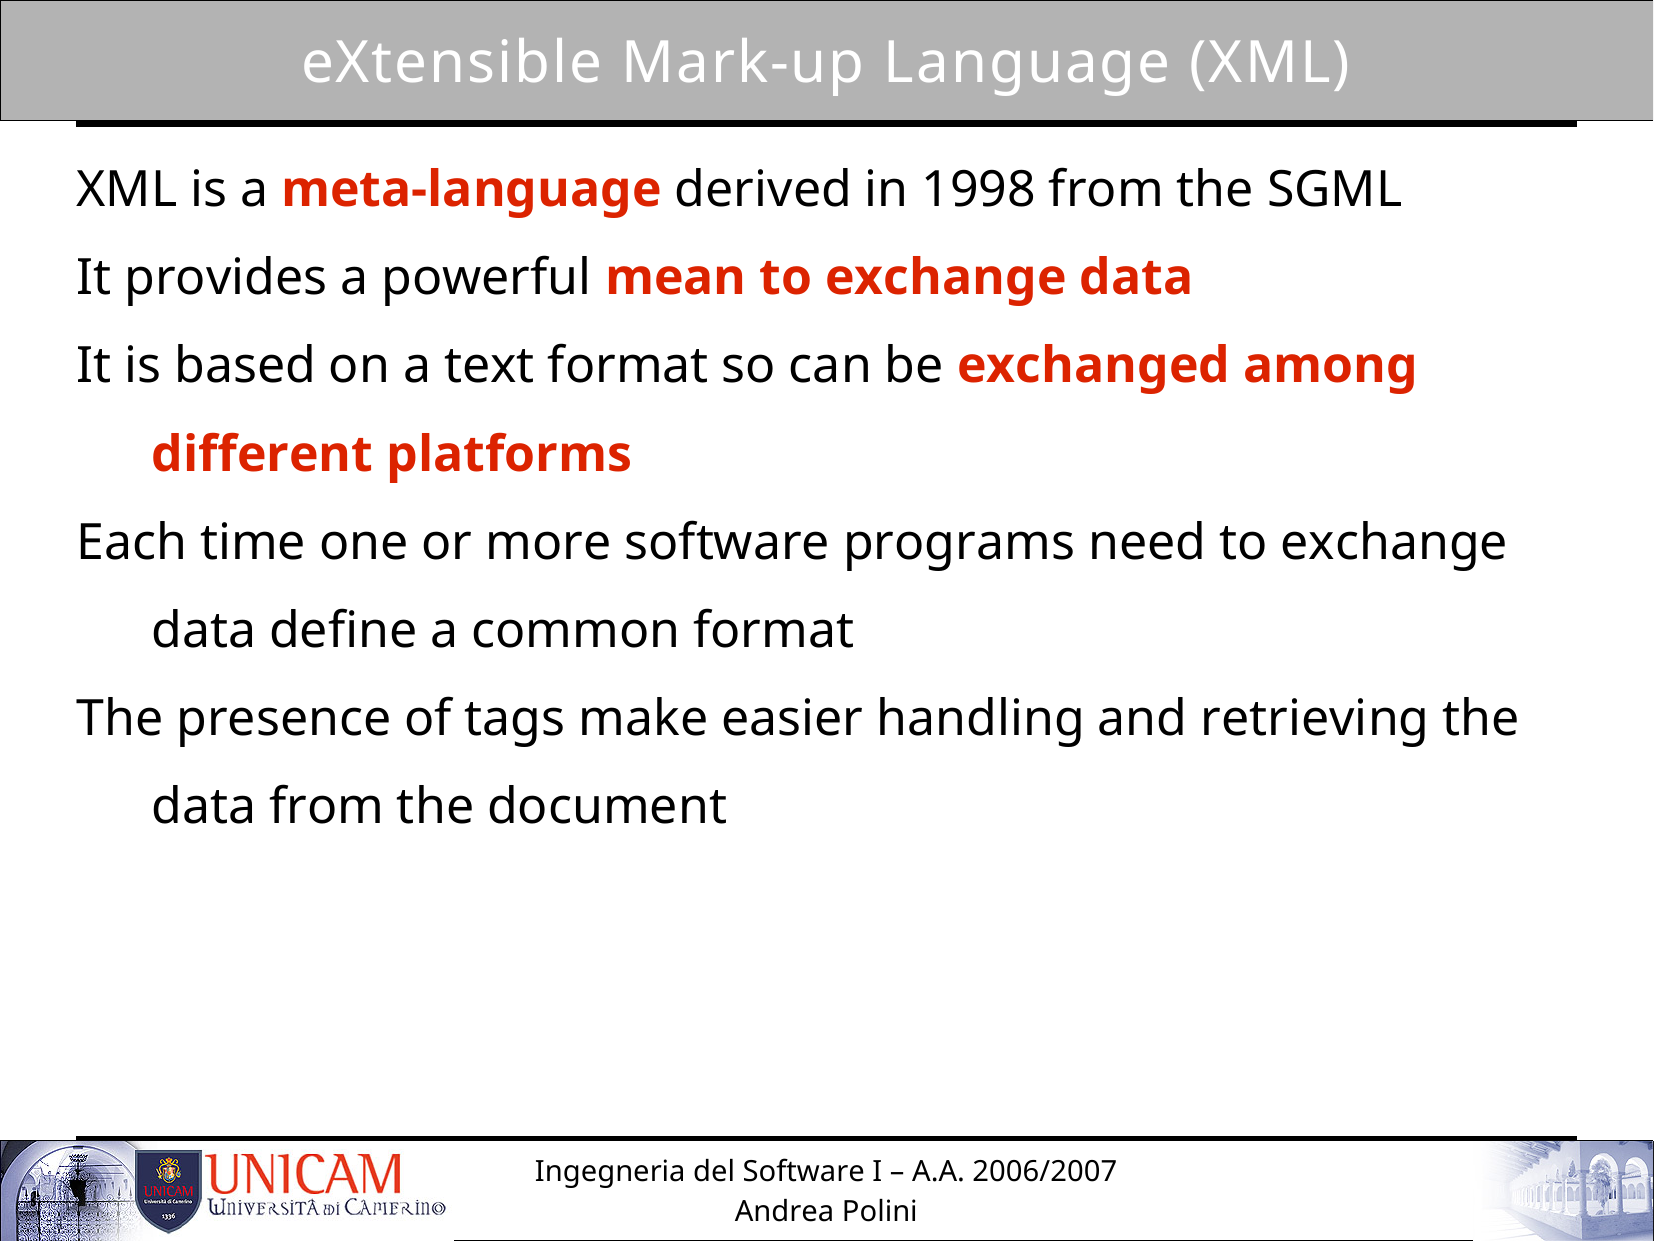

# eXtensible Mark-up Language (XML)
XML is a meta-language derived in 1998 from the SGML
It provides a powerful mean to exchange data
It is based on a text format so can be exchanged among different platforms
Each time one or more software programs need to exchange data define a common format
The presence of tags make easier handling and retrieving the data from the document